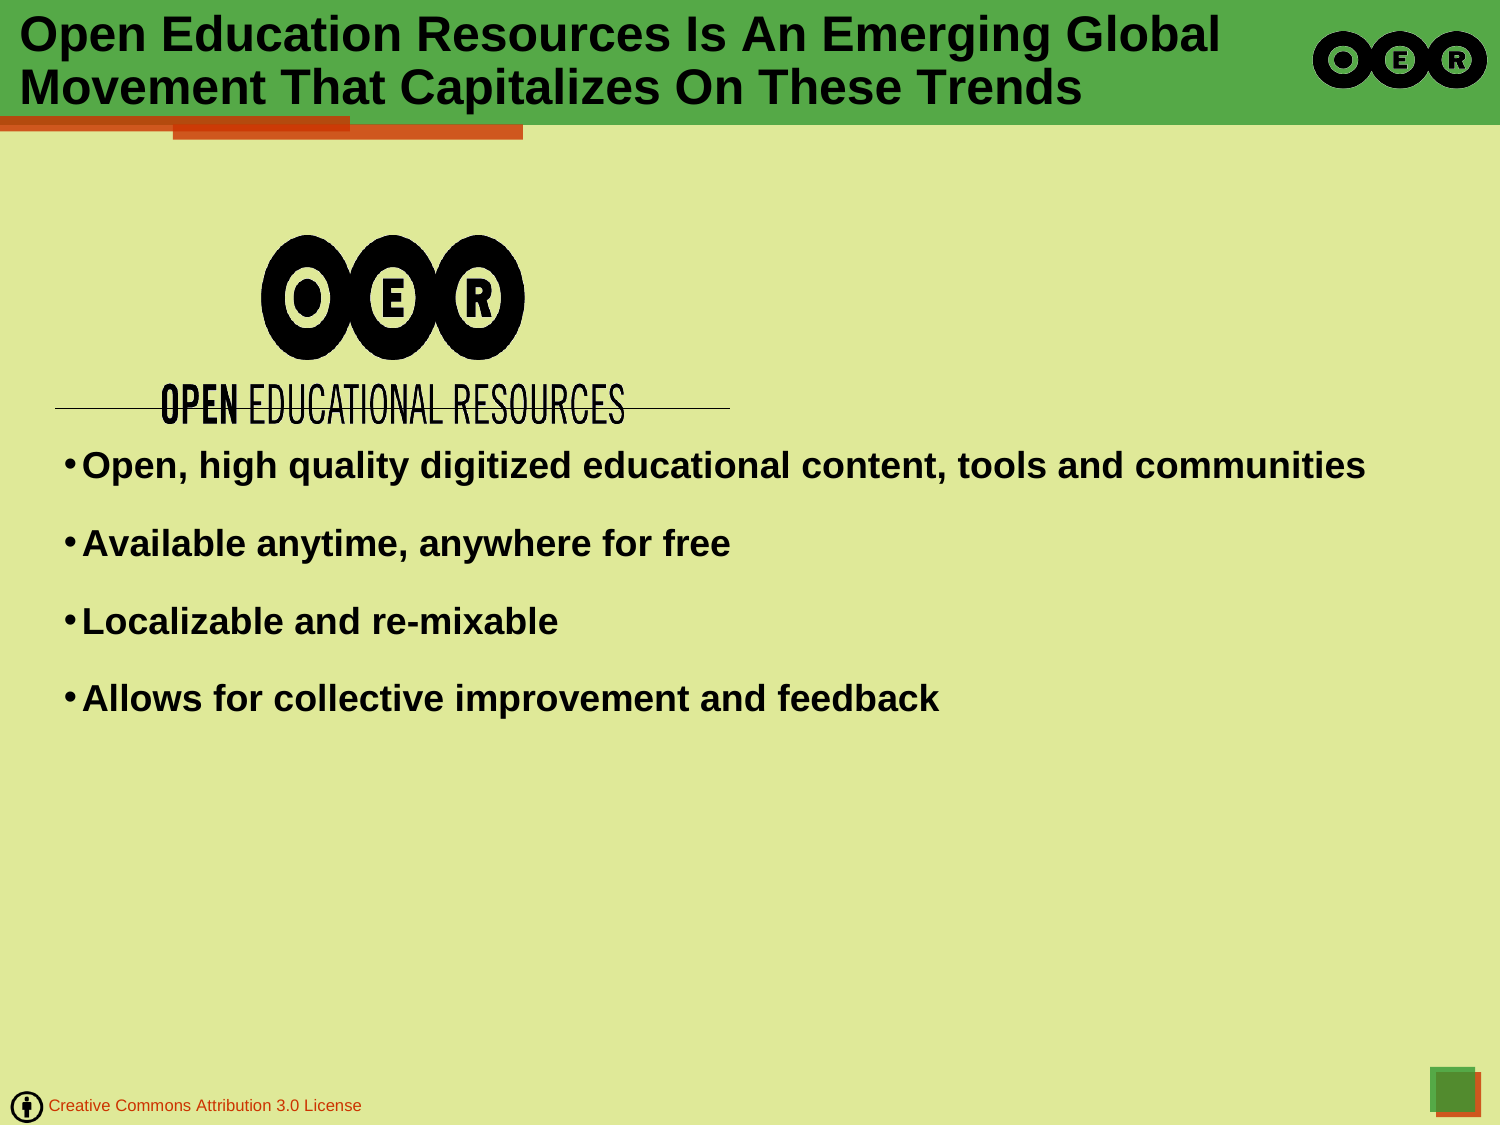

Open Education Resources Is An Emerging Global Movement That Capitalizes On These Trends
Open, high quality digitized educational content, tools and communities
Available anytime, anywhere for free
Localizable and re-mixable
Allows for collective improvement and feedback